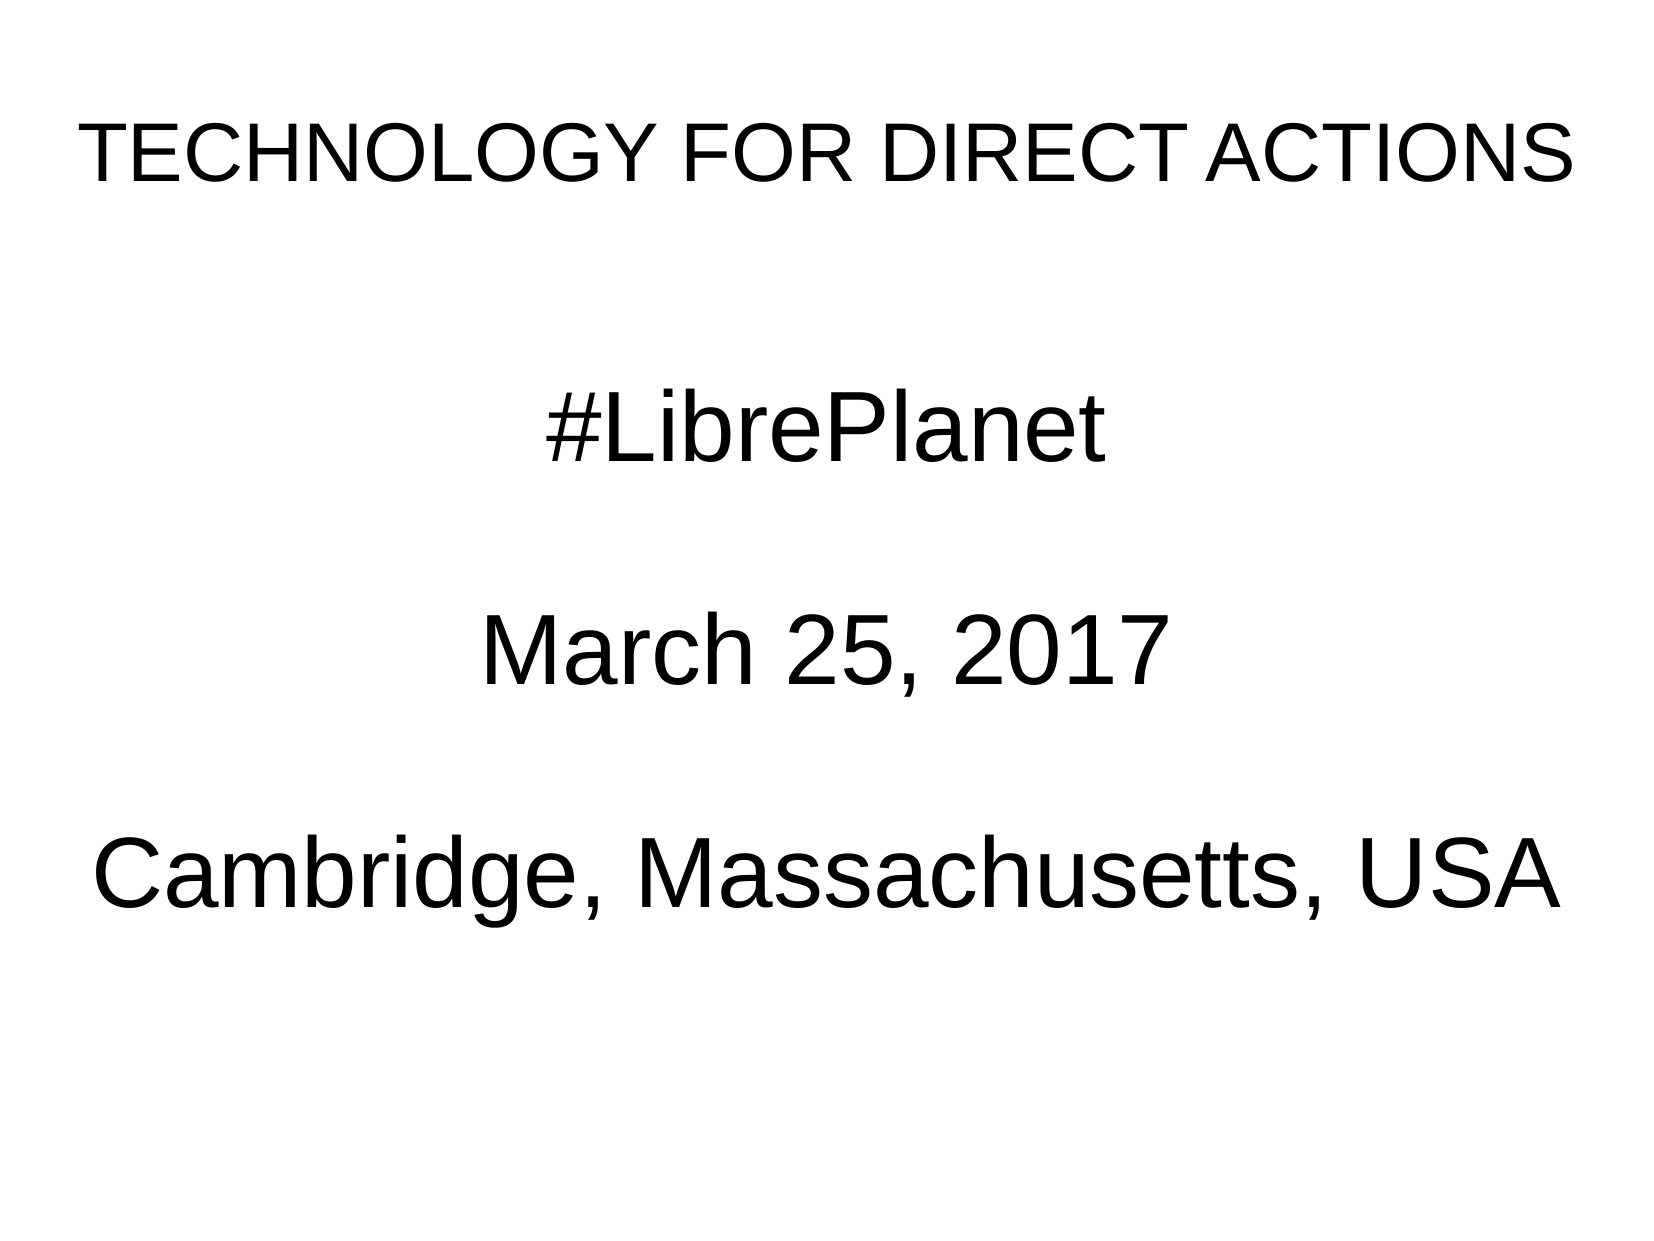

# TECHNOLOGY FOR DIRECT ACTIONS
#LibrePlanet
March 25, 2017
Cambridge, Massachusetts, USA